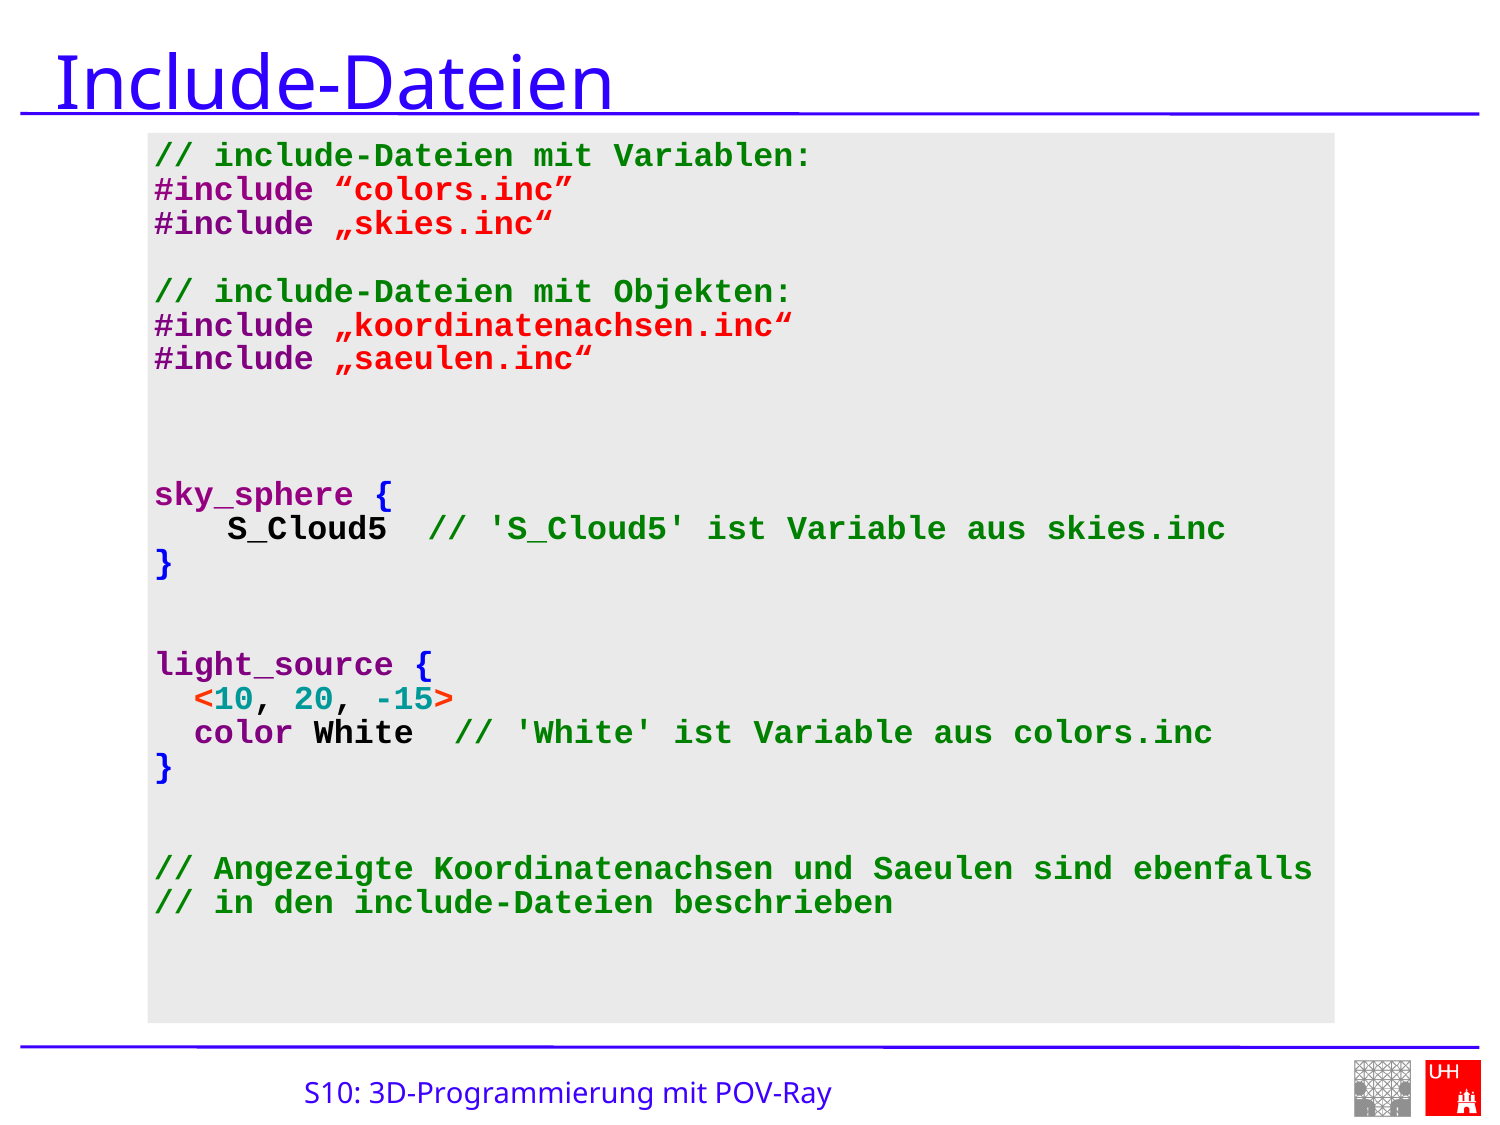

# Include-Dateien
// include-Dateien mit Variablen:
#include “colors.inc”
#include „skies.inc“
// include-Dateien mit Objekten:
#include „koordinatenachsen.inc“
#include „saeulen.inc“
sky_sphere {
	S_Cloud5 // 'S_Cloud5' ist Variable aus skies.inc
}
light_source {
 <10, 20, -15>
 color White // 'White' ist Variable aus colors.inc
}
// Angezeigte Koordinatenachsen und Saeulen sind ebenfalls
// in den include-Dateien beschrieben